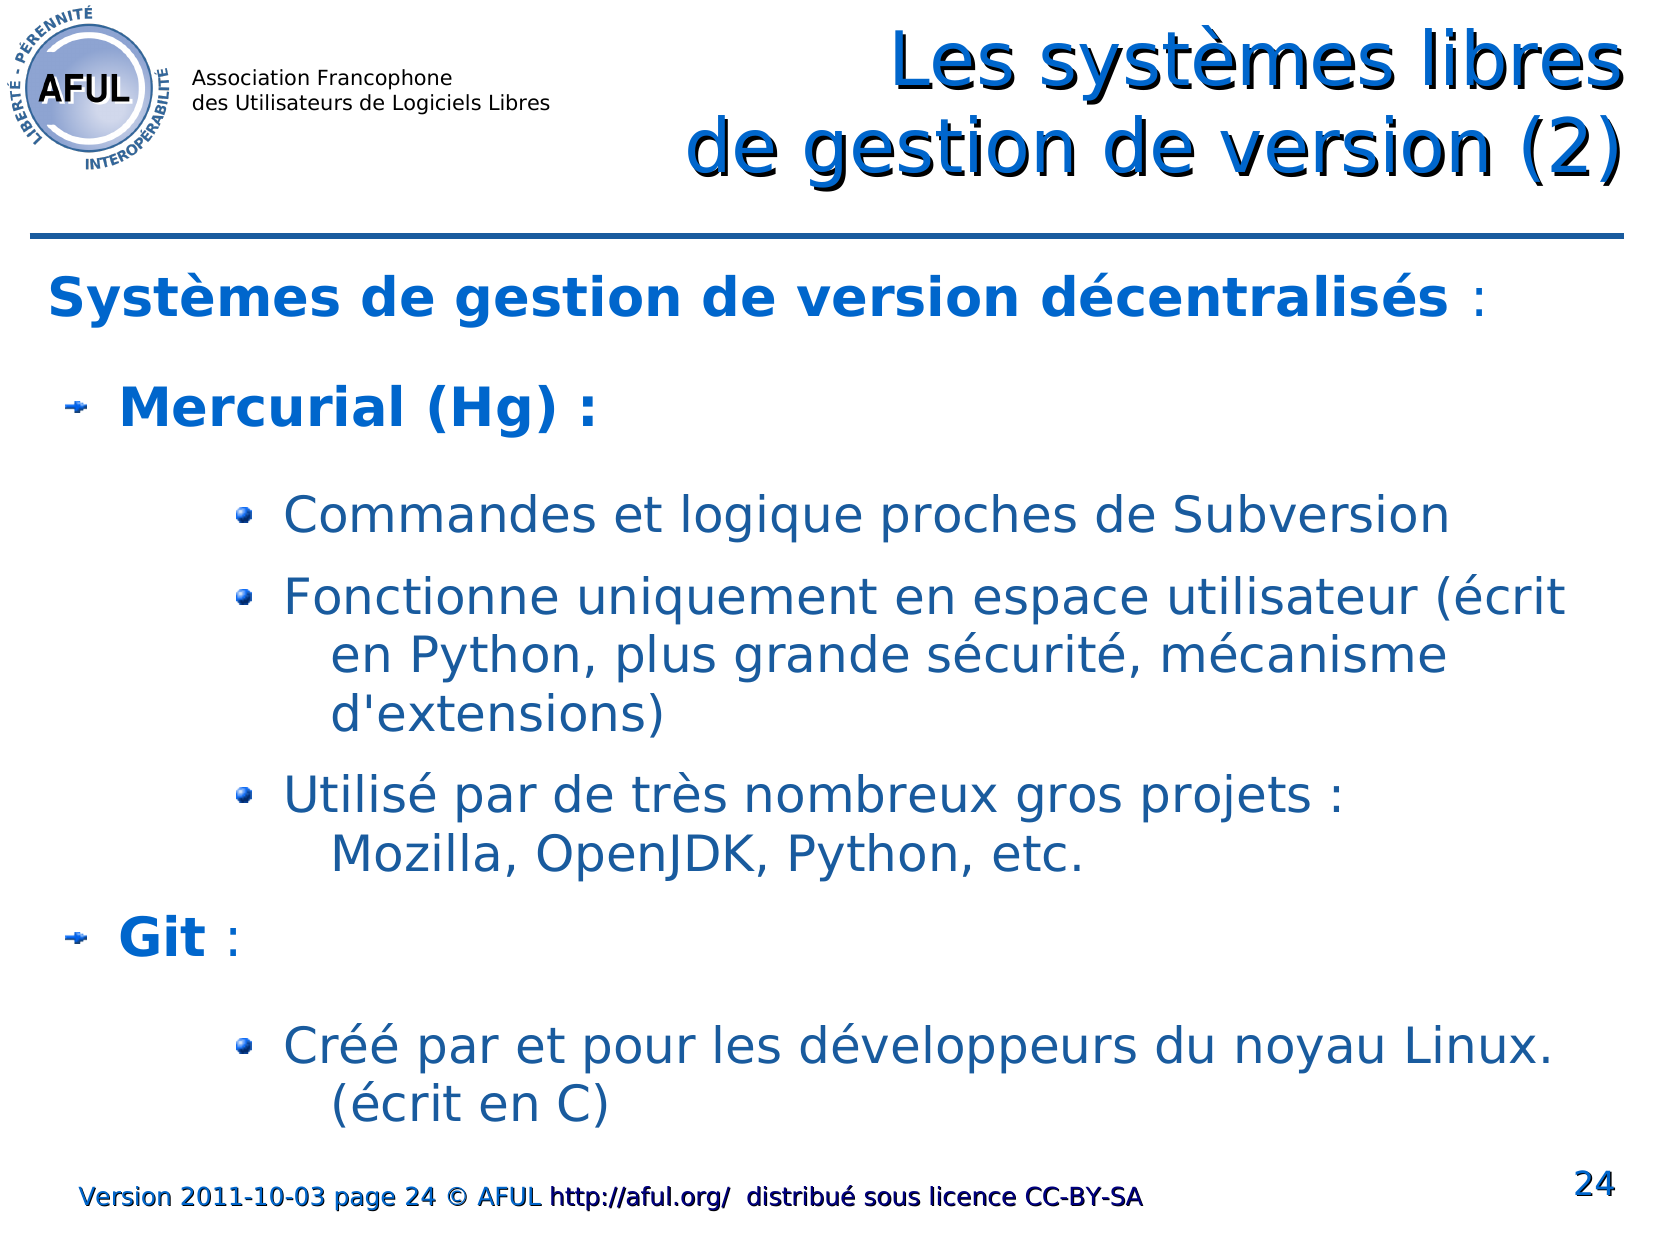

# Les systèmes libres de gestion de version (2)
Systèmes de gestion de version décentralisés :
Mercurial (Hg) :
Commandes et logique proches de Subversion
Fonctionne uniquement en espace utilisateur (écrit en Python, plus grande sécurité, mécanisme d'extensions)
Utilisé par de très nombreux gros projets :
Mozilla, OpenJDK, Python, etc.
Git :
Créé par et pour les développeurs du noyau Linux. (écrit en C)